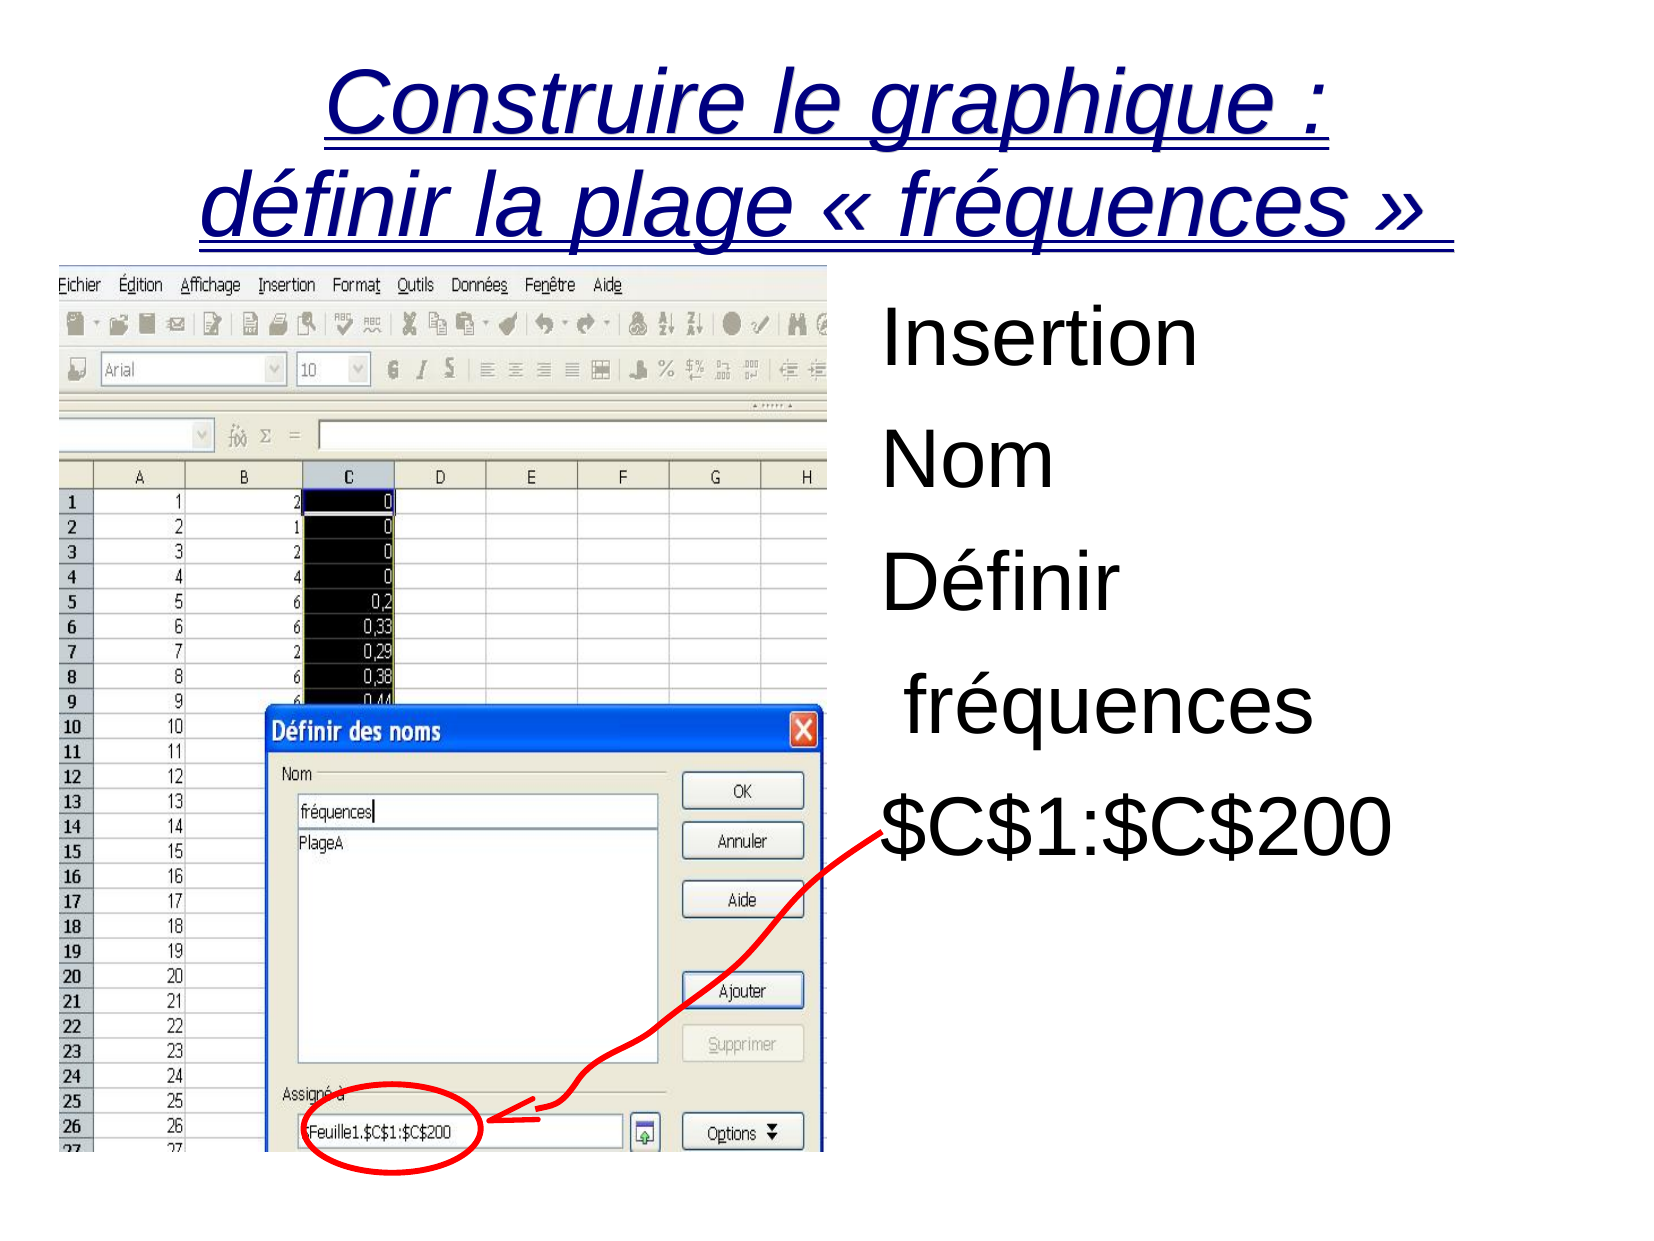

# Construire le graphique : définir la plage « fréquences »
Insertion
Nom
Définir
 fréquences
$C$1:$C$200